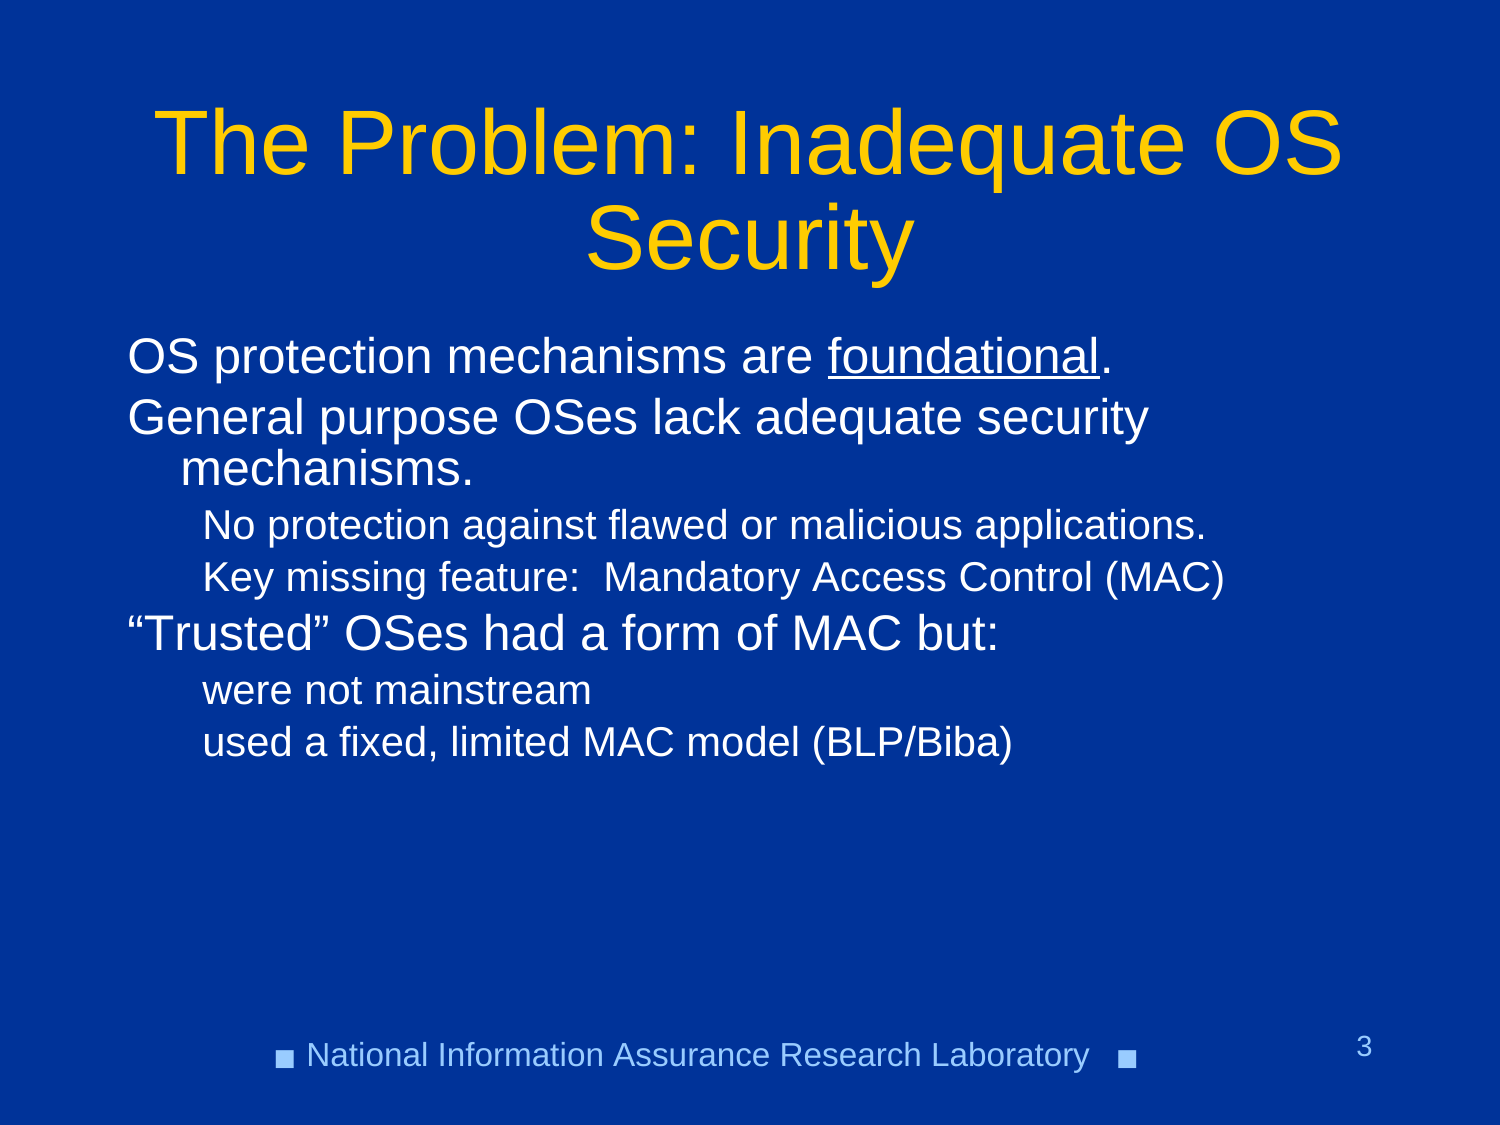

# The Problem: Inadequate OS Security
OS protection mechanisms are foundational.
General purpose OSes lack adequate security mechanisms.
No protection against flawed or malicious applications.
Key missing feature: Mandatory Access Control (MAC)
“Trusted” OSes had a form of MAC but:
were not mainstream
used a fixed, limited MAC model (BLP/Biba)